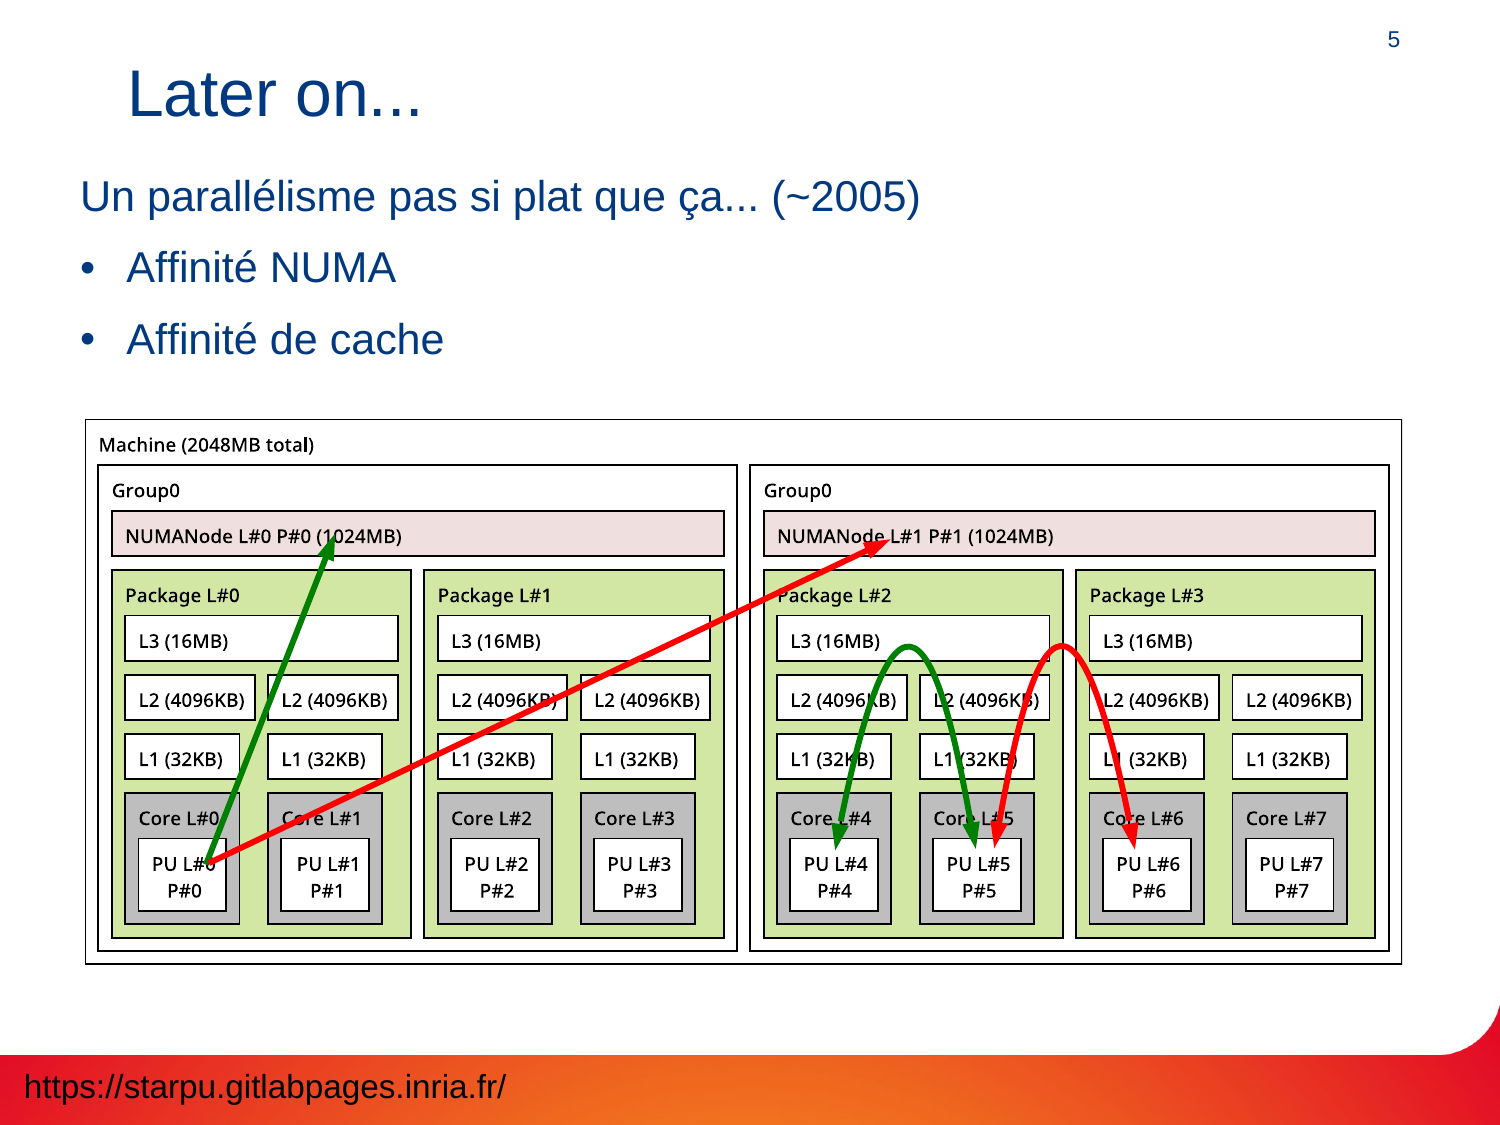

# Later on...
Un parallélisme pas si plat que ça... (~2005)
Affinité NUMA
Affinité de cache